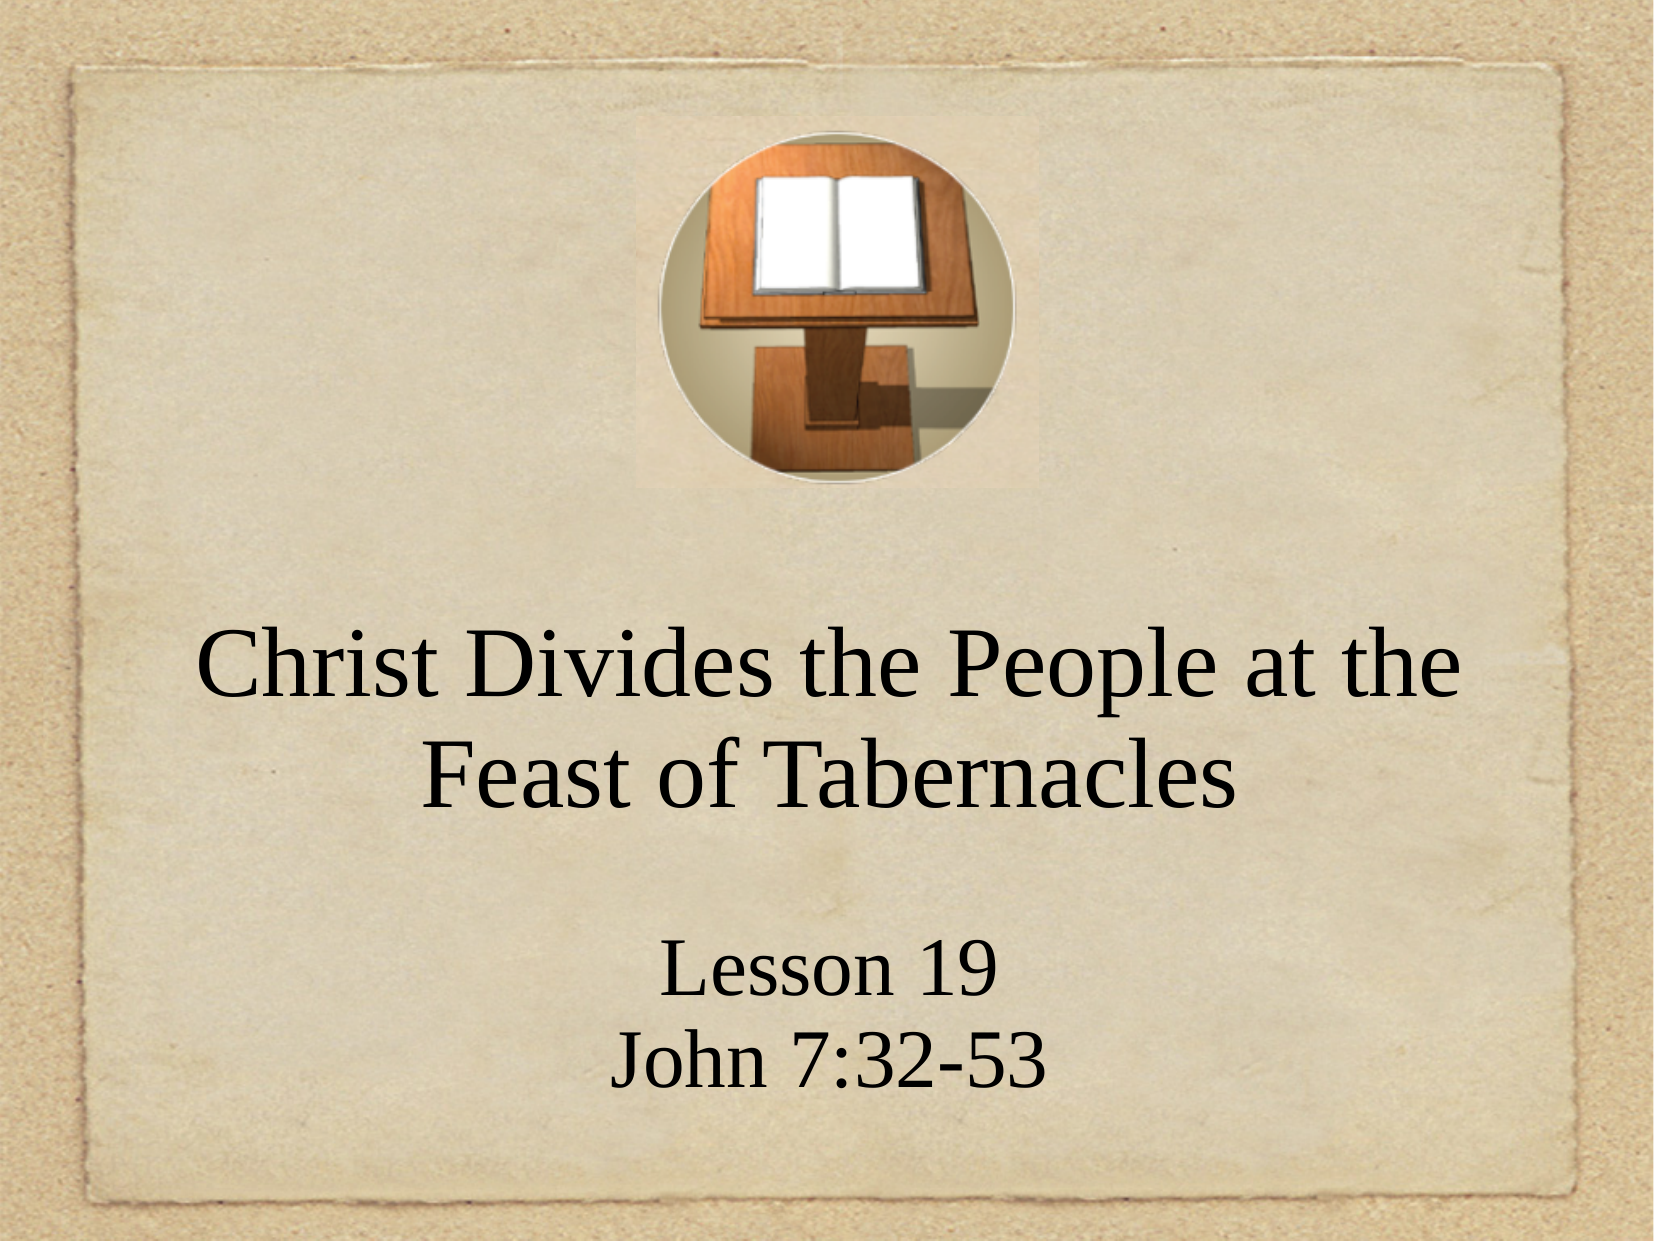

#
Christ Divides the People at the Feast of Tabernacles
Lesson 19
John 7:32-53